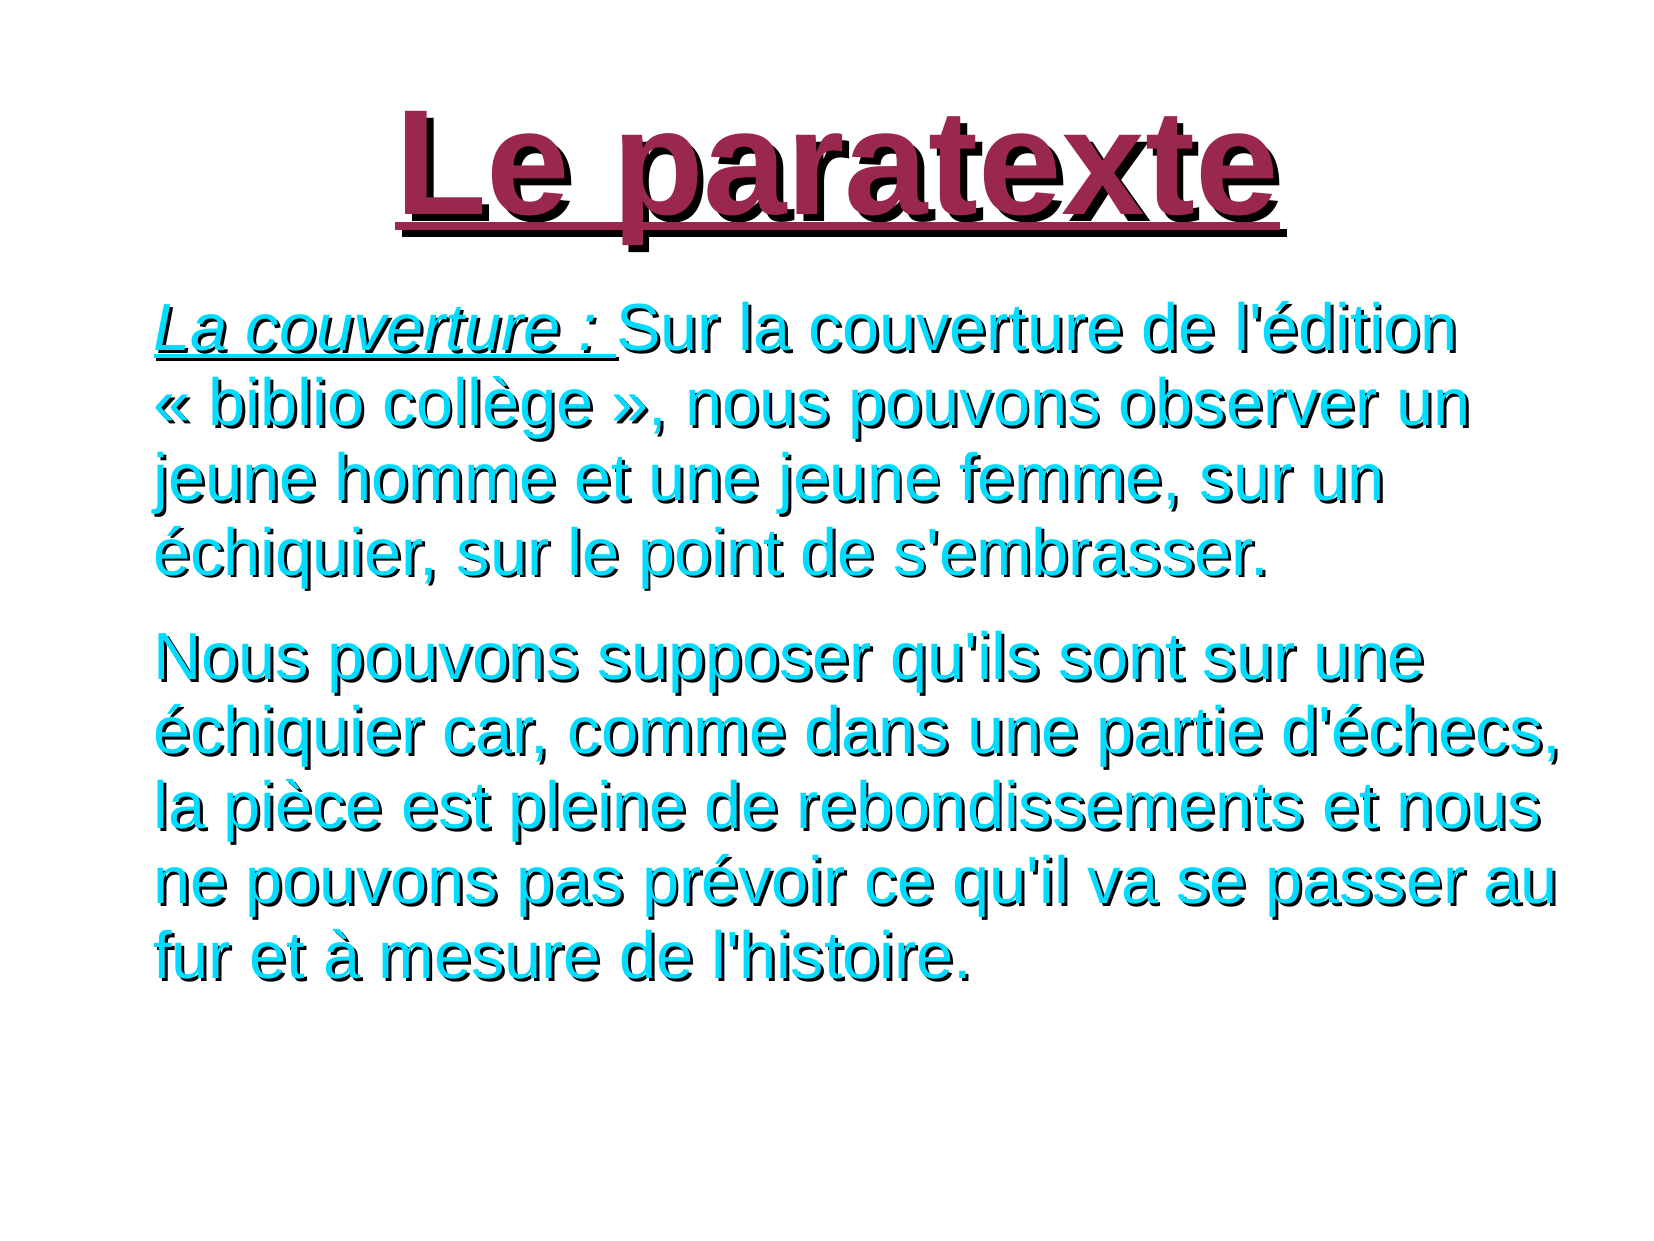

La couverture : Sur la couverture de l'édition « biblio collège », nous pouvons observer un jeune homme et une jeune femme, sur un échiquier, sur le point de s'embrasser
# Le paratexte
La couverture : Sur la couverture de l'édition « biblio collège », nous pouvons observer un jeune homme et une jeune femme, sur un échiquier, sur le point de s'embrasser.
Nous pouvons supposer qu'ils sont sur une échiquier car, comme dans une partie d'échecs, la pièce est pleine de rebondissements et nous ne pouvons pas prévoir ce qu'il va se passer au fur et à mesure de l'histoire.